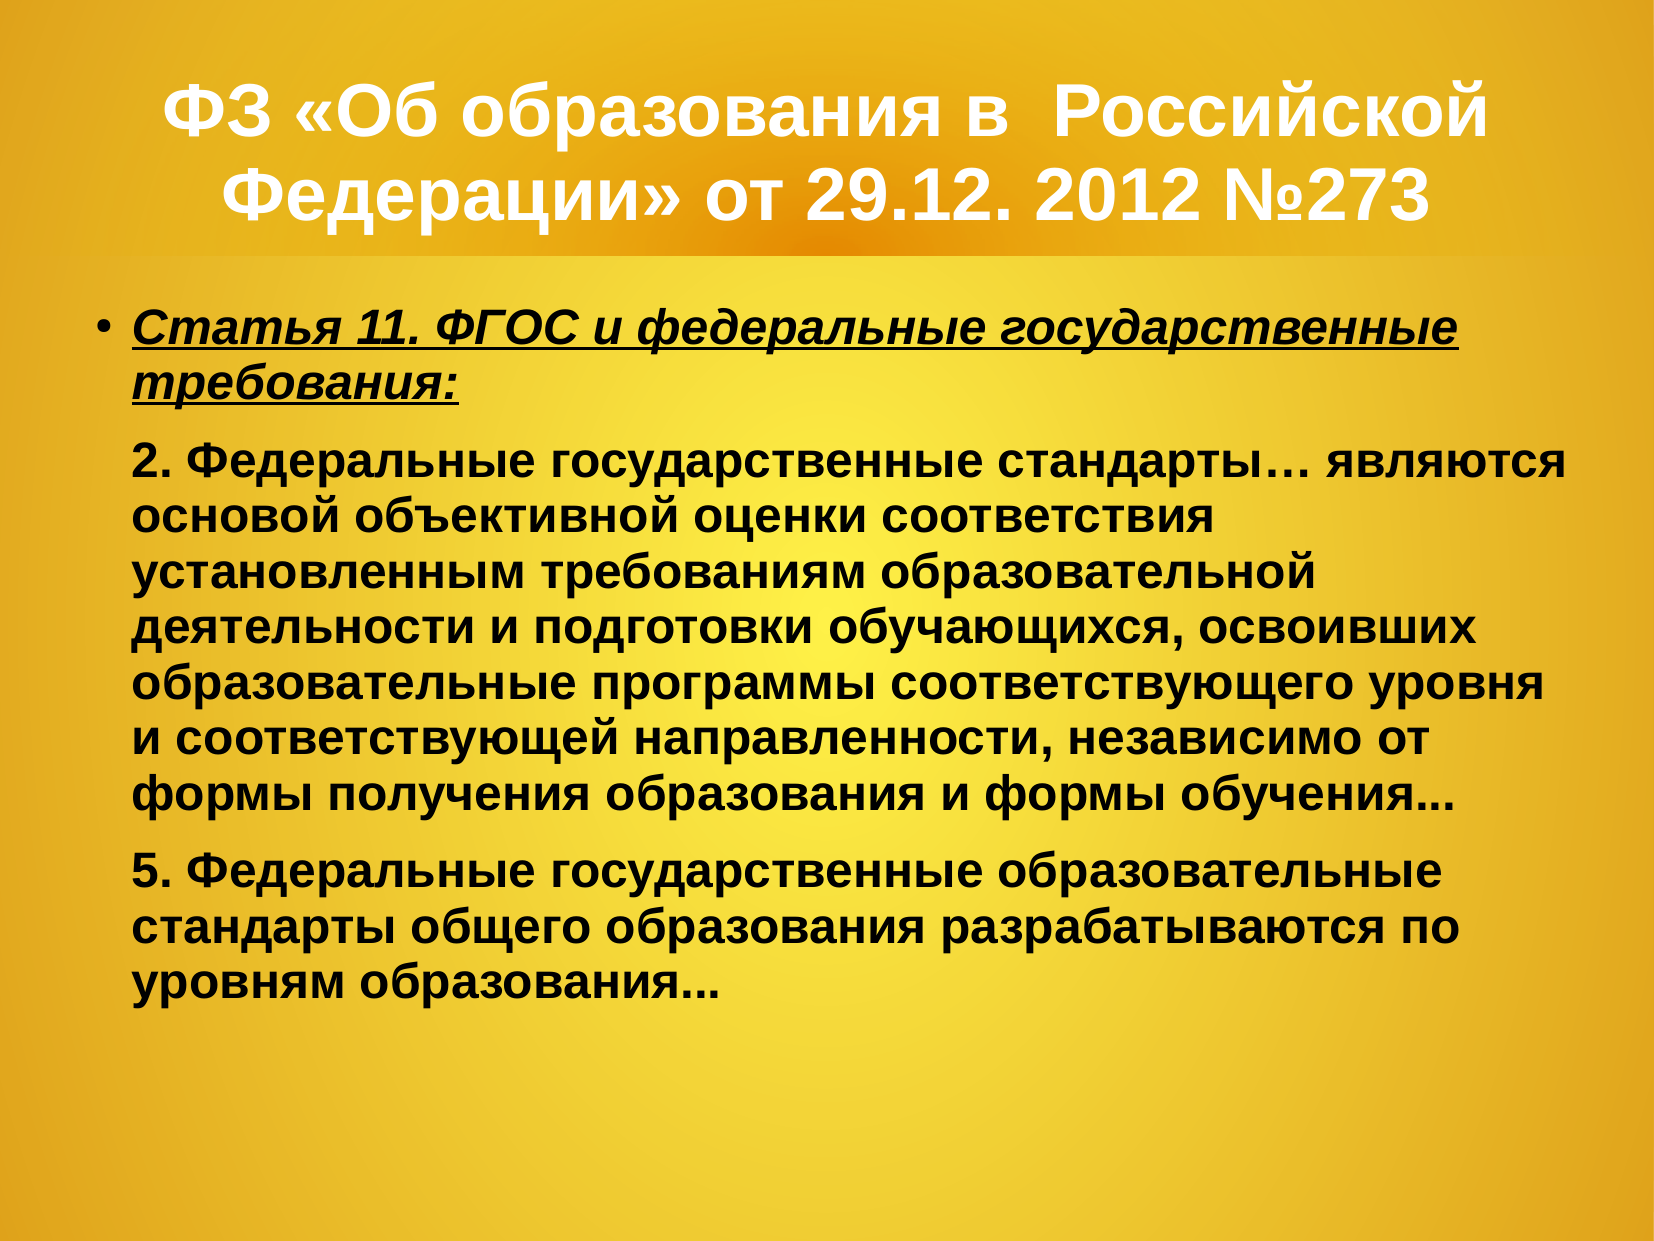

# ФЗ «Об образования в Российской Федерации» от 29.12. 2012 №273
Статья 11. ФГОС и федеральные государственные требования:
2. Федеральные государственные стандарты… являются основой объективной оценки соответствия установленным требованиям образовательной деятельности и подготовки обучающихся, освоивших образовательные программы соответствующего уровня и соответствующей направленности, независимо от формы получения образования и формы обучения...
5. Федеральные государственные образовательные стандарты общего образования разрабатываются по уровням образования...